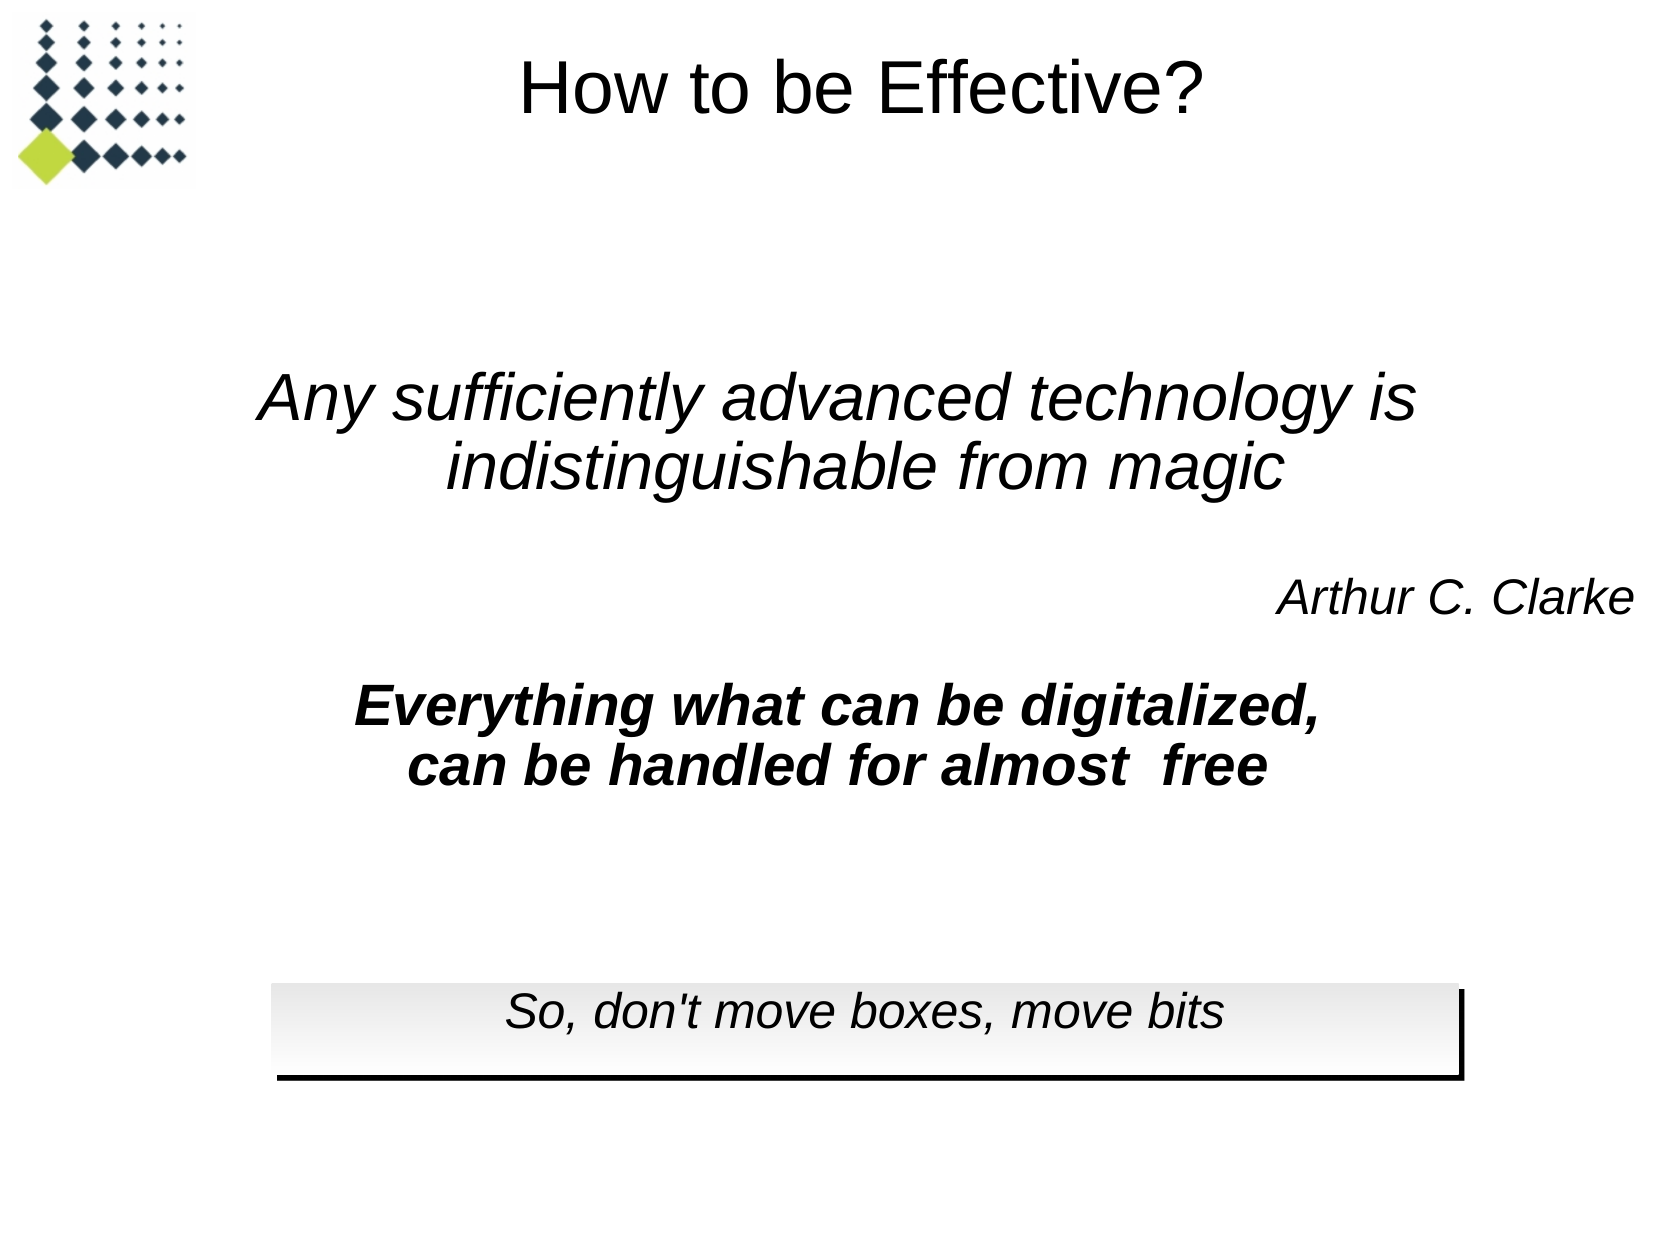

# How to be Effective?
Any sufficiently advanced technology is indistinguishable from magic
Arthur C. Clarke
Everything what can be digitalized,
can be handled for almost free
So, don't move boxes, move bits